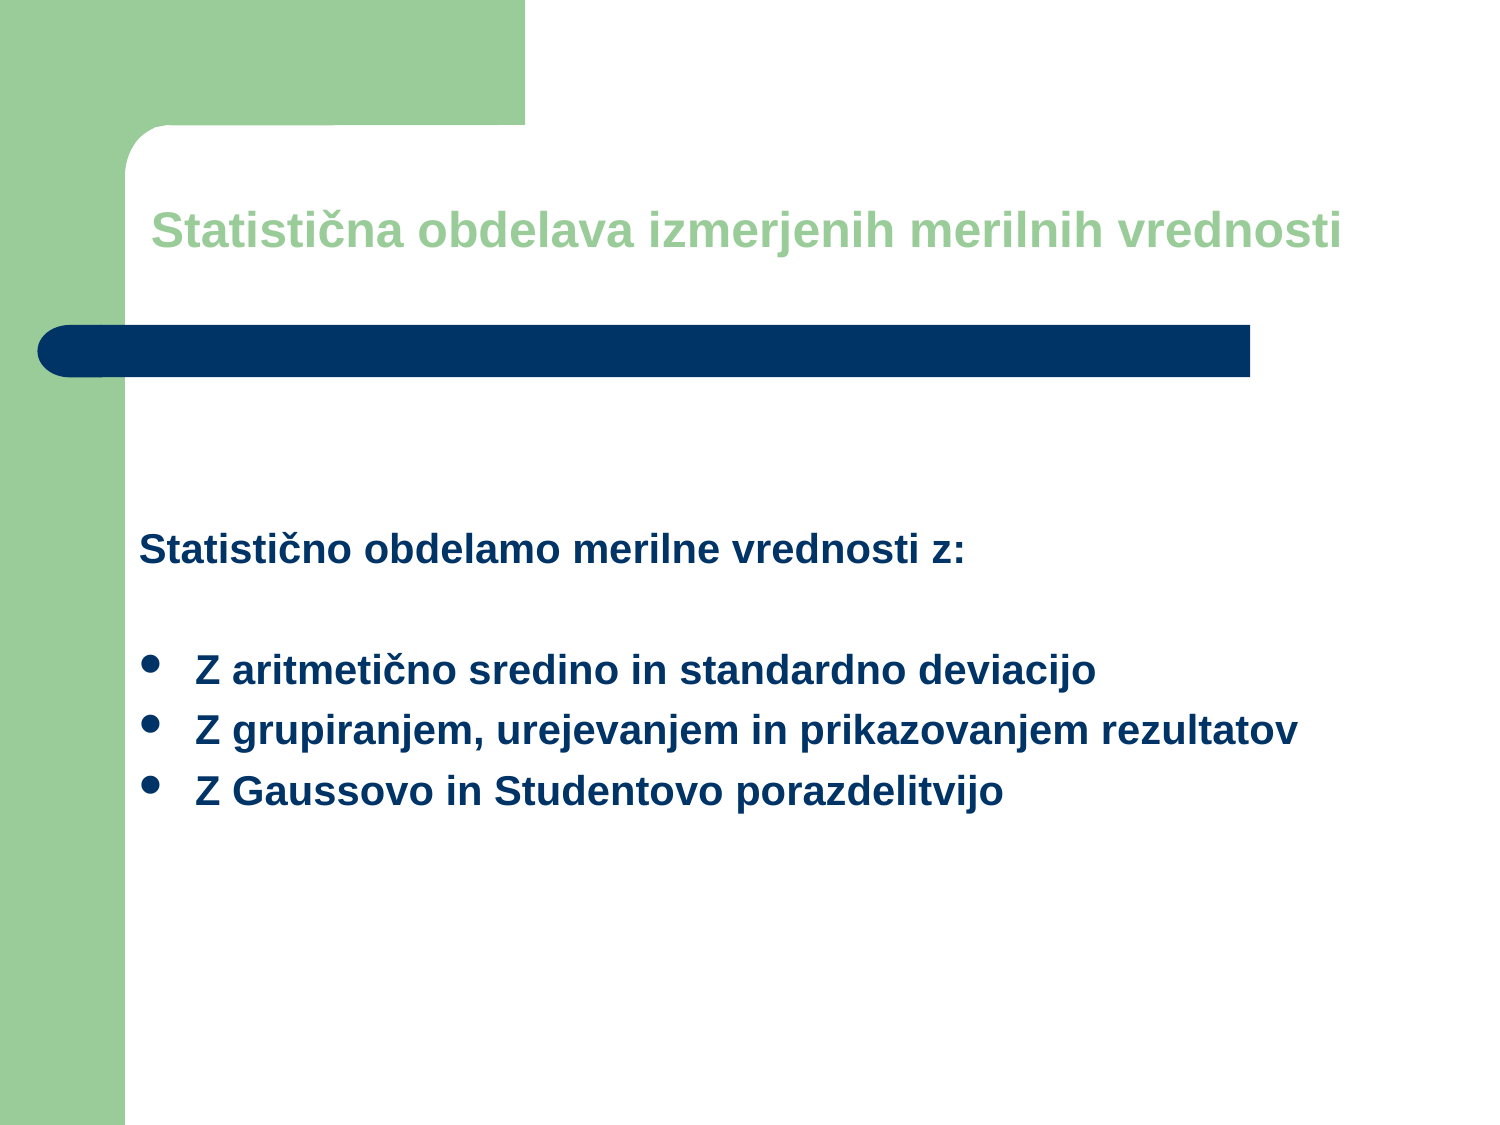

# Statistična obdelava izmerjenih merilnih vrednosti
Statistično obdelamo merilne vrednosti z:
Z aritmetično sredino in standardno deviacijo
Z grupiranjem, urejevanjem in prikazovanjem rezultatov
Z Gaussovo in Studentovo porazdelitvijo